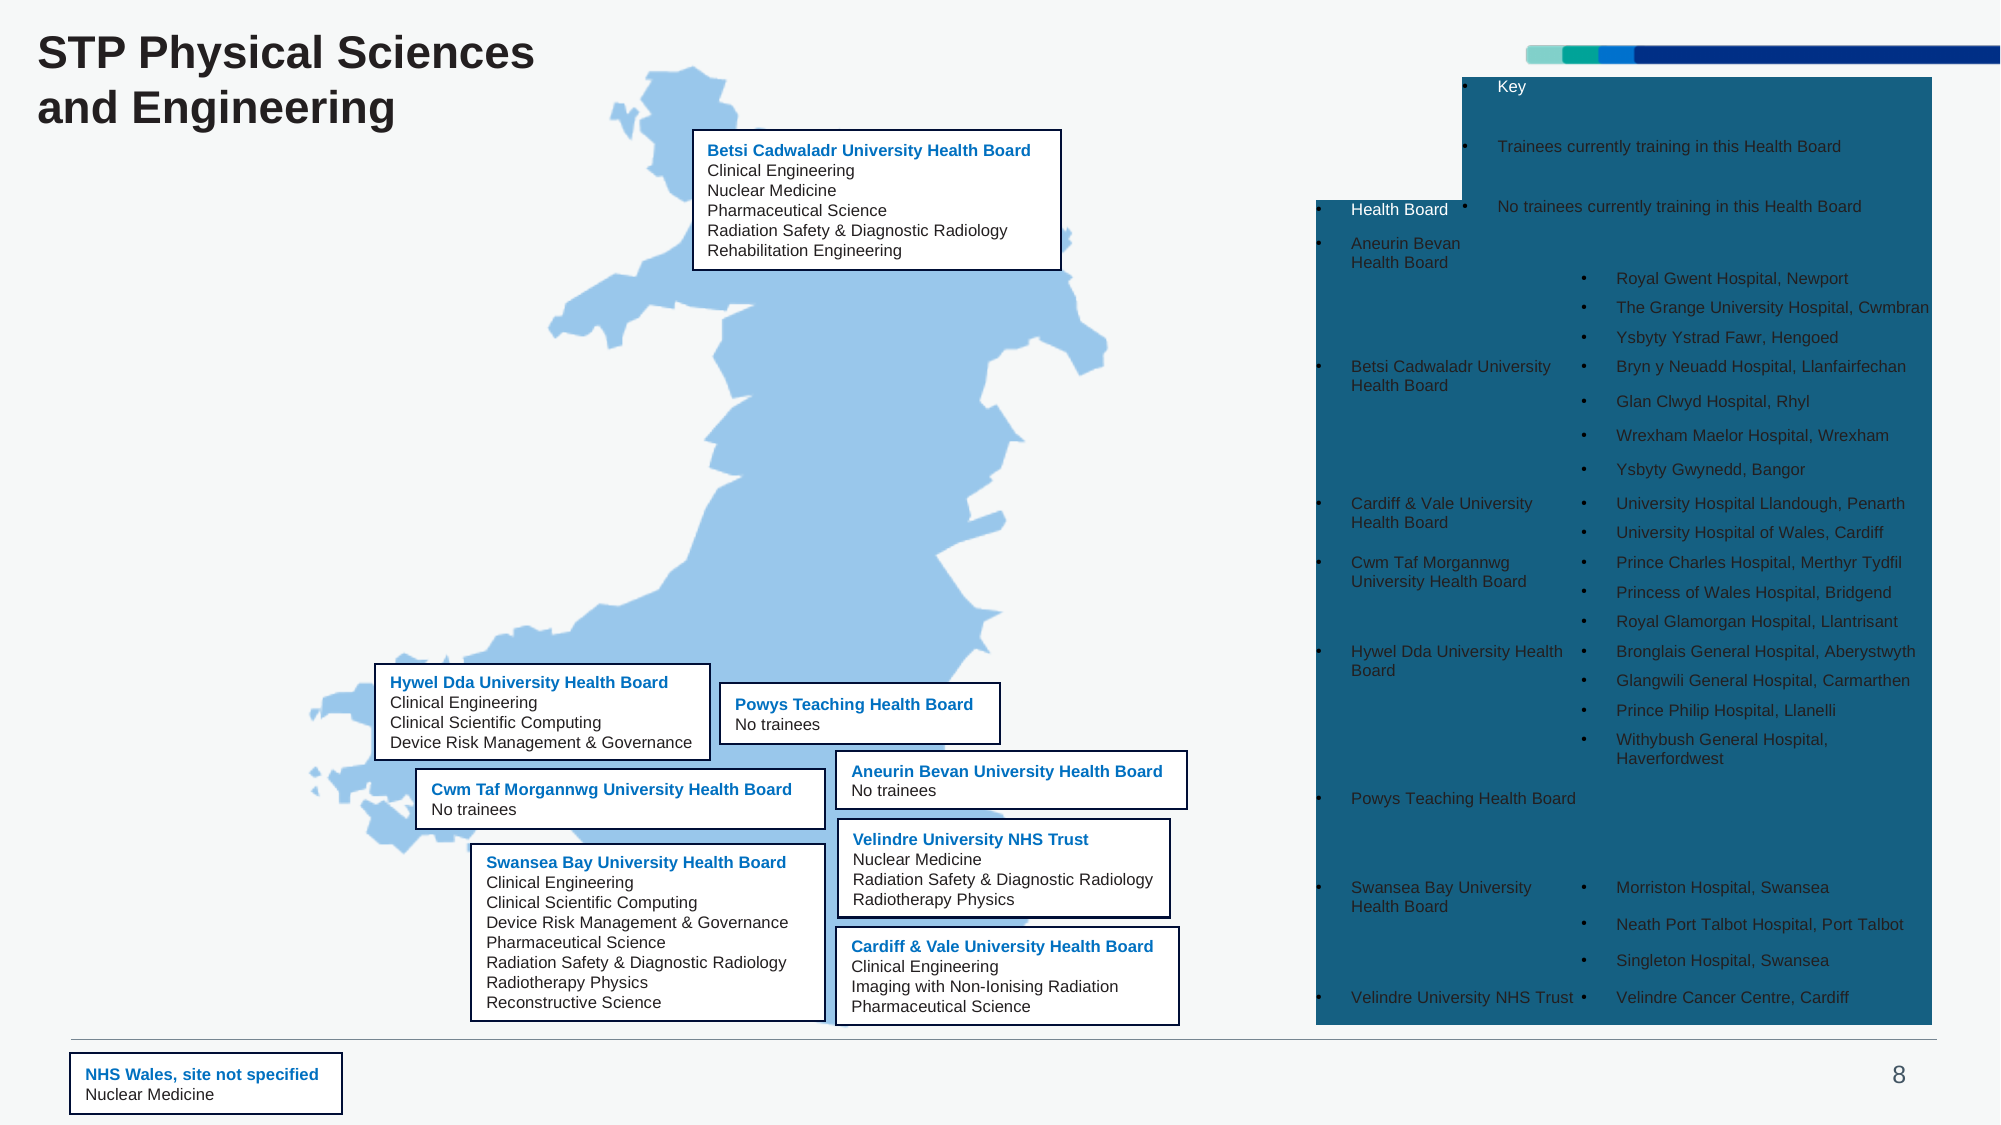

STP Physical Sciences and Engineering
| Key | |
| --- | --- |
| Trainees currently training in this Health Board | |
| No trainees currently training in this Health Board | |
Betsi Cadwaladr University Health Board
Clinical Engineering
Nuclear Medicine
Pharmaceutical Science
Radiation Safety & Diagnostic Radiology
Rehabilitation Engineering
| Health Board | Organisation |
| --- | --- |
| Aneurin Bevan University Health Board | Nevill Hall Hospital, Abergavenny |
| | Royal Gwent Hospital, Newport |
| | The Grange University Hospital, Cwmbran |
| | Ysbyty Ystrad Fawr, Hengoed |
| Betsi Cadwaladr University Health Board | Bryn y Neuadd Hospital, Llanfairfechan |
| | Glan Clwyd Hospital, Rhyl |
| | Wrexham Maelor Hospital, Wrexham |
| | Ysbyty Gwynedd, Bangor |
| Cardiff & Vale University Health Board | University Hospital Llandough, Penarth |
| | University Hospital of Wales, Cardiff |
| Cwm Taf Morgannwg University Health Board | Prince Charles Hospital, Merthyr Tydfil |
| | Princess of Wales Hospital, Bridgend |
| | Royal Glamorgan Hospital, Llantrisant |
| Hywel Dda University Health Board | Bronglais General Hospital, Aberystwyth |
| | Glangwili General Hospital, Carmarthen |
| | Prince Philip Hospital, Llanelli |
| | Withybush General Hospital, Haverfordwest |
| Powys Teaching Health Board | |
| Swansea Bay University Health Board | Morriston Hospital, Swansea |
| | Neath Port Talbot Hospital, Port Talbot |
| | Singleton Hospital, Swansea |
| Velindre University NHS Trust | Velindre Cancer Centre, Cardiff |
Hywel Dda University Health Board
Clinical Engineering
Clinical Scientific Computing
Device Risk Management & Governance
Powys Teaching Health Board
No trainees
Aneurin Bevan University Health Board
No trainees
Cwm Taf Morgannwg University Health Board
No trainees
Velindre University NHS Trust
Nuclear Medicine
Radiation Safety & Diagnostic Radiology
Radiotherapy Physics
Swansea Bay University Health Board
Clinical Engineering
Clinical Scientific Computing
Device Risk Management & Governance
Pharmaceutical Science
Radiation Safety & Diagnostic Radiology
Radiotherapy Physics
Reconstructive Science
Cardiff & Vale University Health Board
Clinical Engineering
Imaging with Non-Ionising Radiation
Pharmaceutical Science
NHS Wales, site not specified
Nuclear Medicine